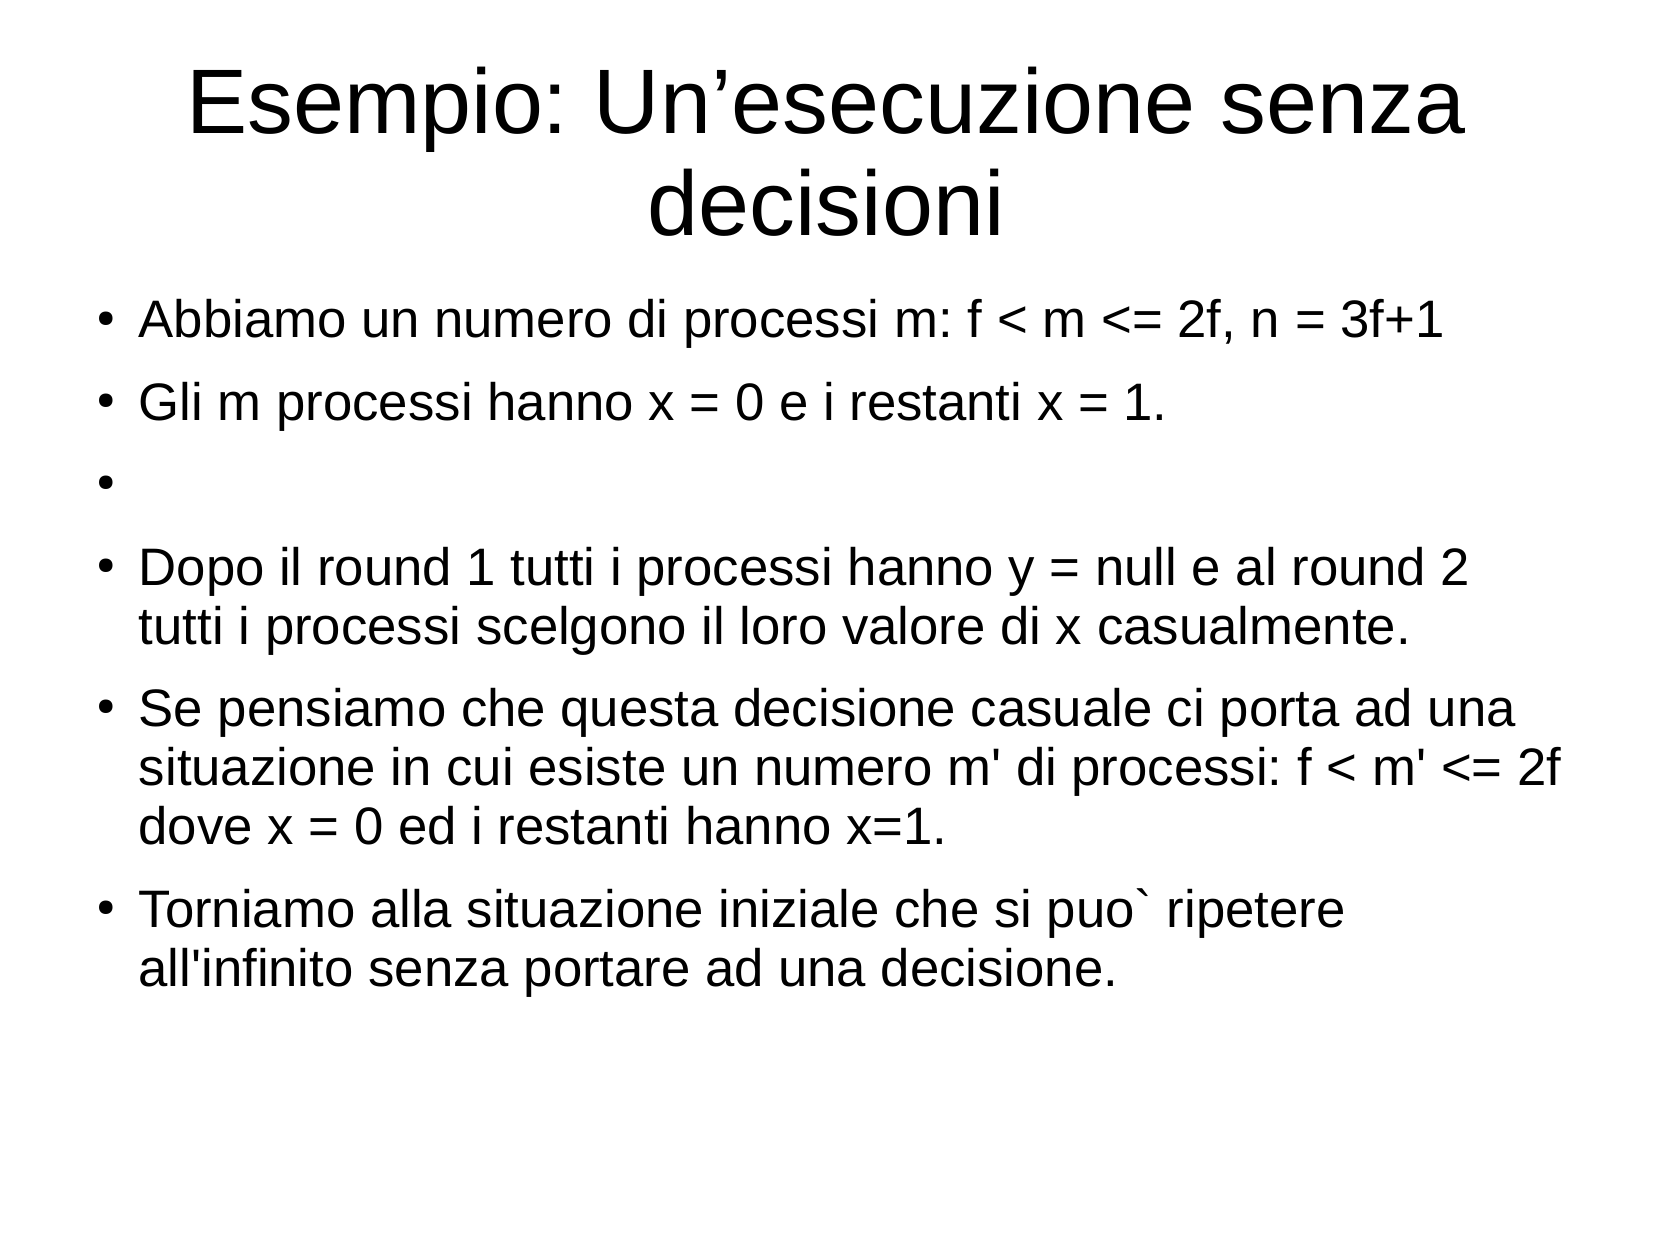

# Esempio: Un’esecuzione senza decisioni
Abbiamo un numero di processi m: f < m <= 2f, n = 3f+1
Gli m processi hanno x = 0 e i restanti x = 1.
Dopo il round 1 tutti i processi hanno y = null e al round 2 tutti i processi scelgono il loro valore di x casualmente.
Se pensiamo che questa decisione casuale ci porta ad una situazione in cui esiste un numero m' di processi: f < m' <= 2f dove x = 0 ed i restanti hanno x=1.
Torniamo alla situazione iniziale che si puo` ripetere all'infinito senza portare ad una decisione.